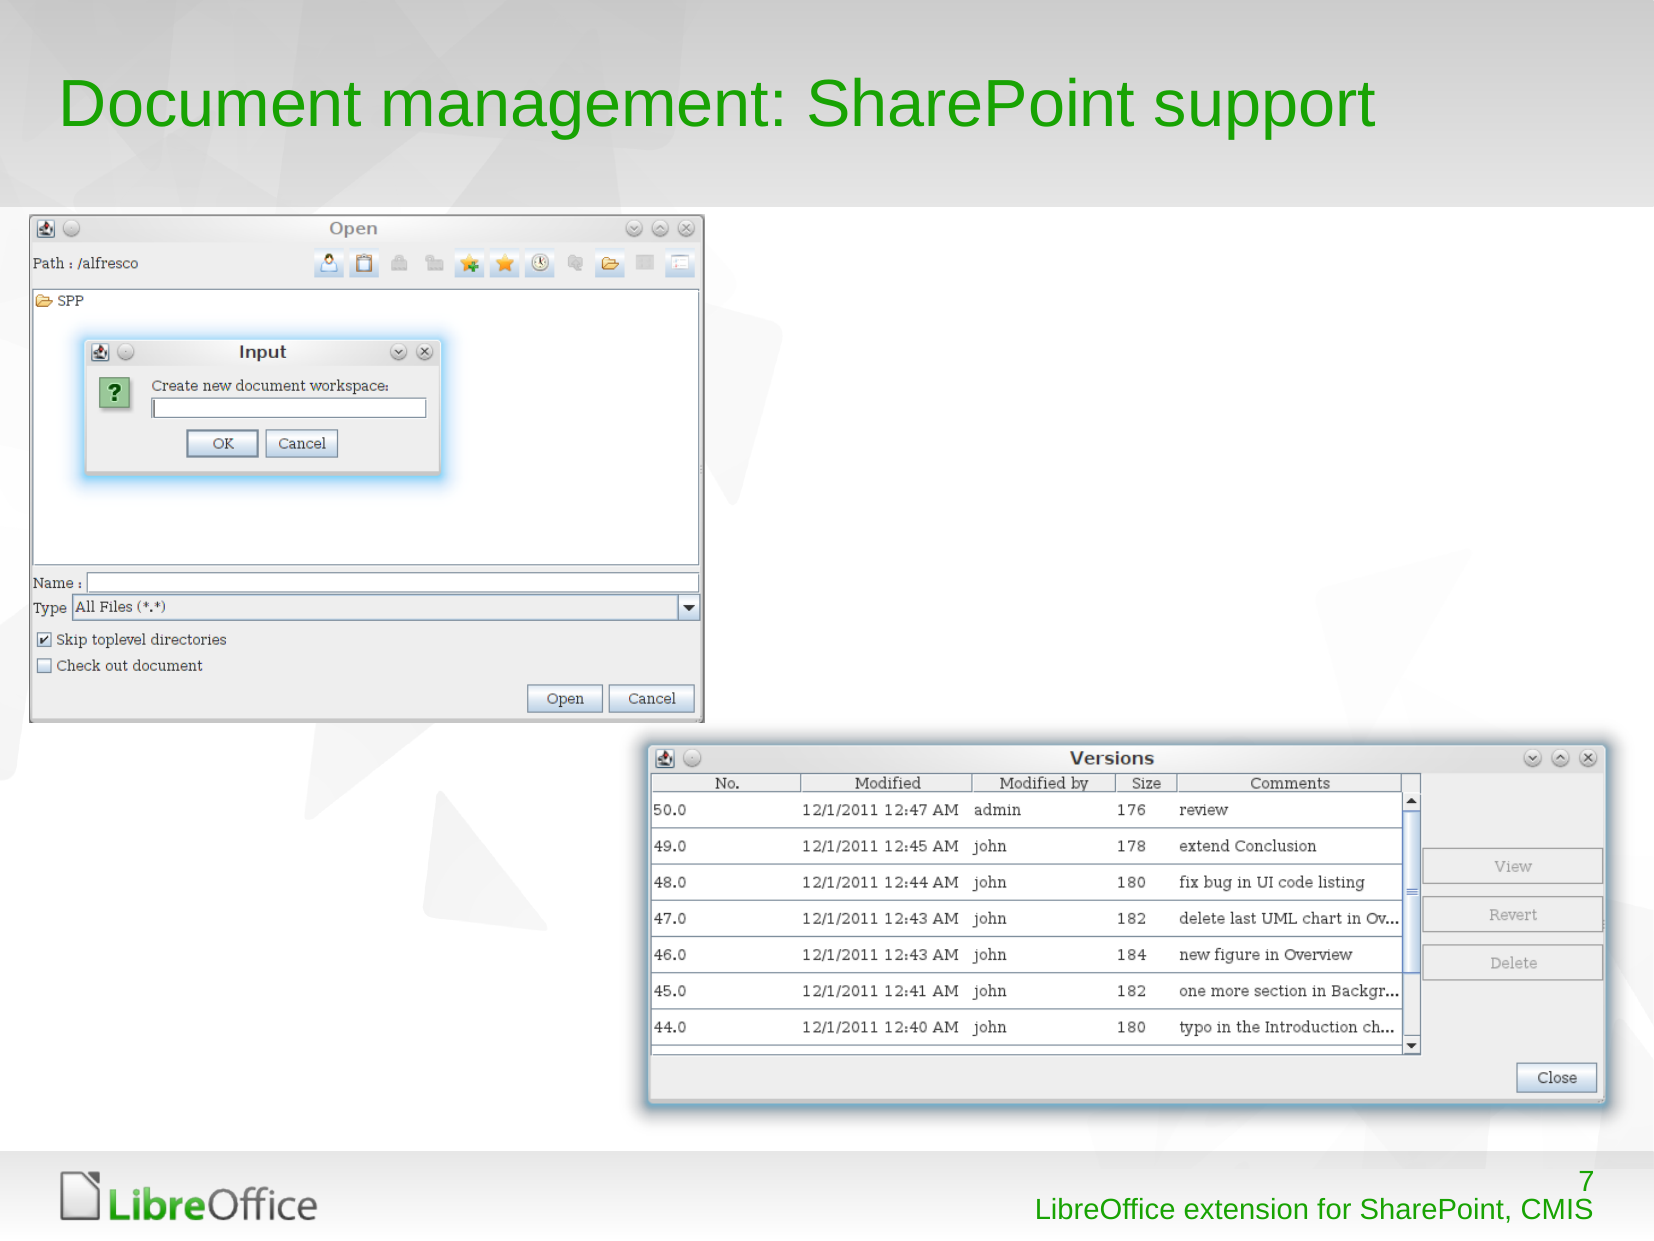

# Document management: SharePoint support
7
LibreOffice extension for SharePoint, CMIS